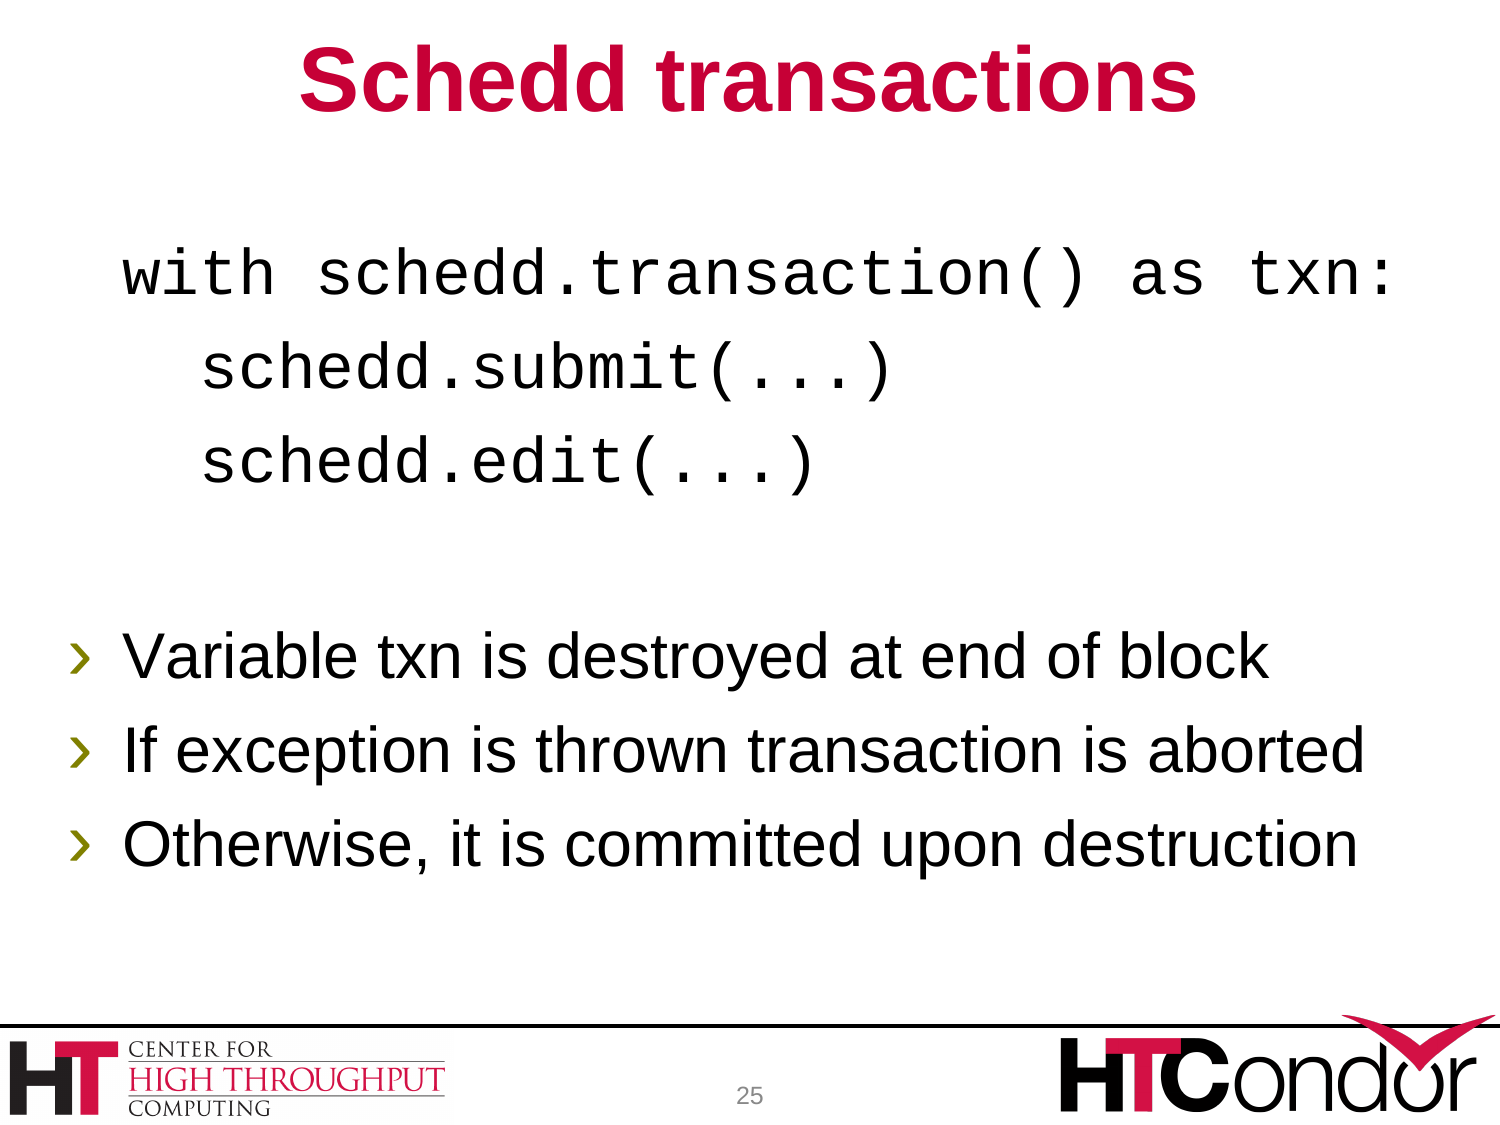

# Schedd transactions
with schedd.transaction() as txn:
 schedd.submit(...)
 schedd.edit(...)
Variable txn is destroyed at end of block
If exception is thrown transaction is aborted
Otherwise, it is committed upon destruction